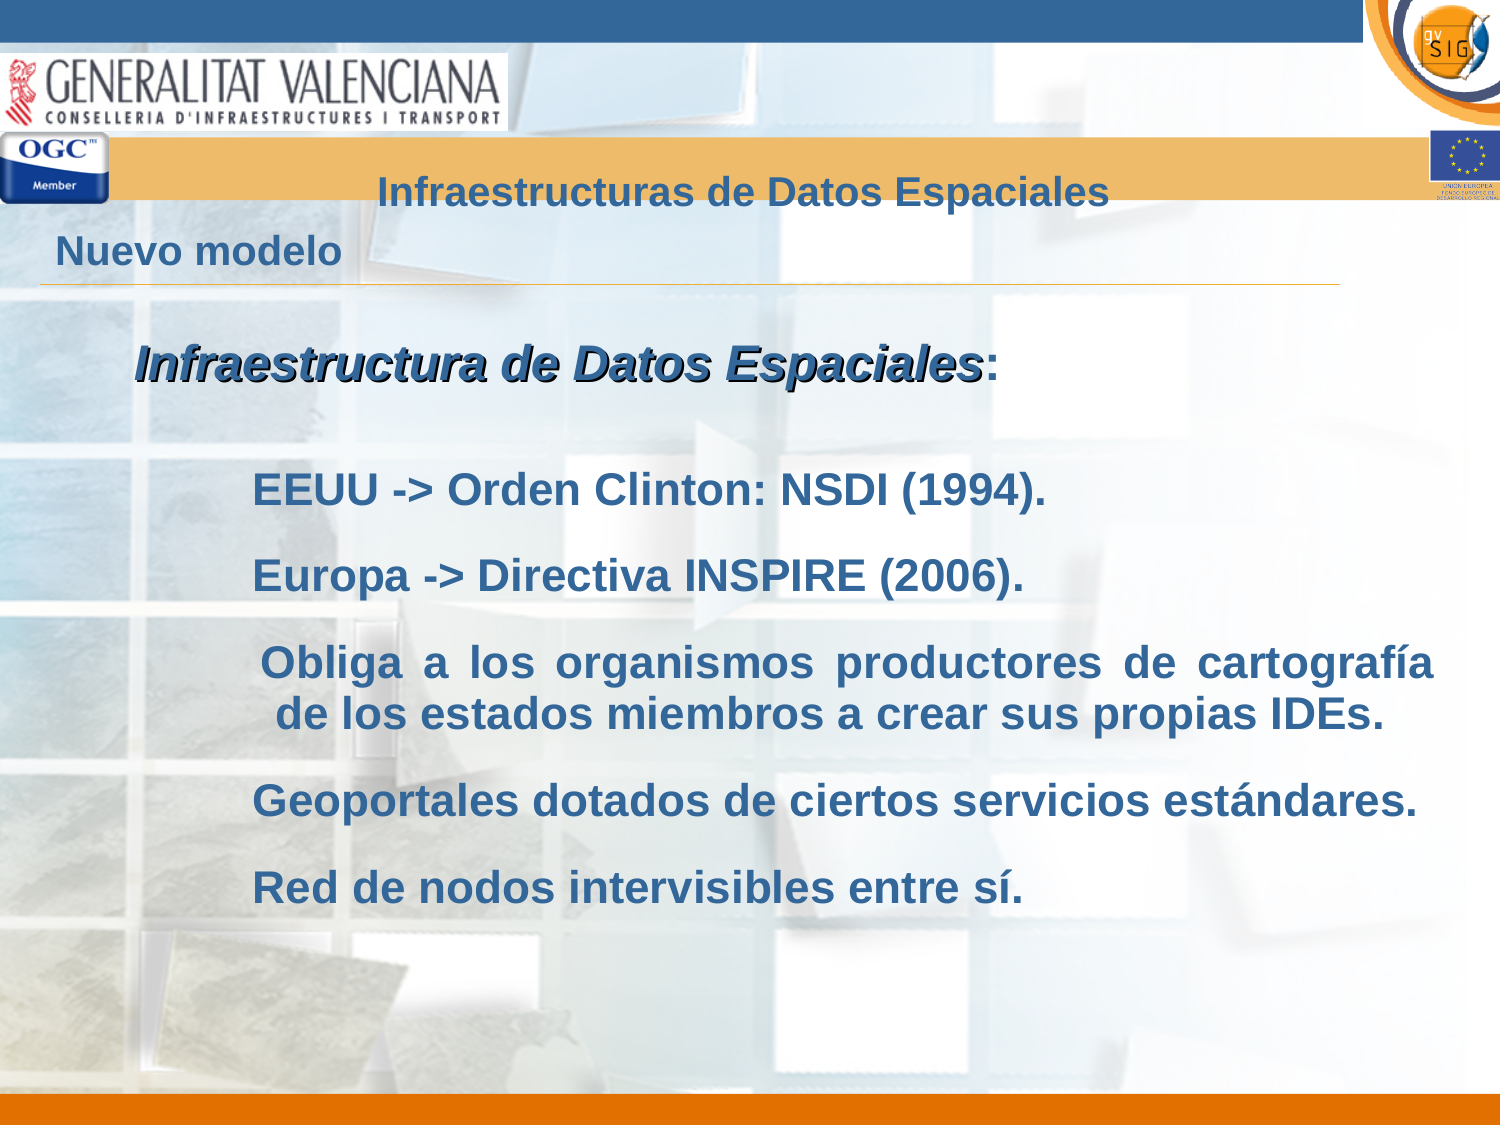

Infraestructuras de Datos Espaciales
Nuevo modelo
Infraestructura de Datos Espaciales:
 EEUU -> Orden Clinton: NSDI (1994).
 Europa -> Directiva INSPIRE (2006).
 Obliga a los organismos productores de cartografía de los estados miembros a crear sus propias IDEs.
 Geoportales dotados de ciertos servicios estándares.
 Red de nodos intervisibles entre sí.